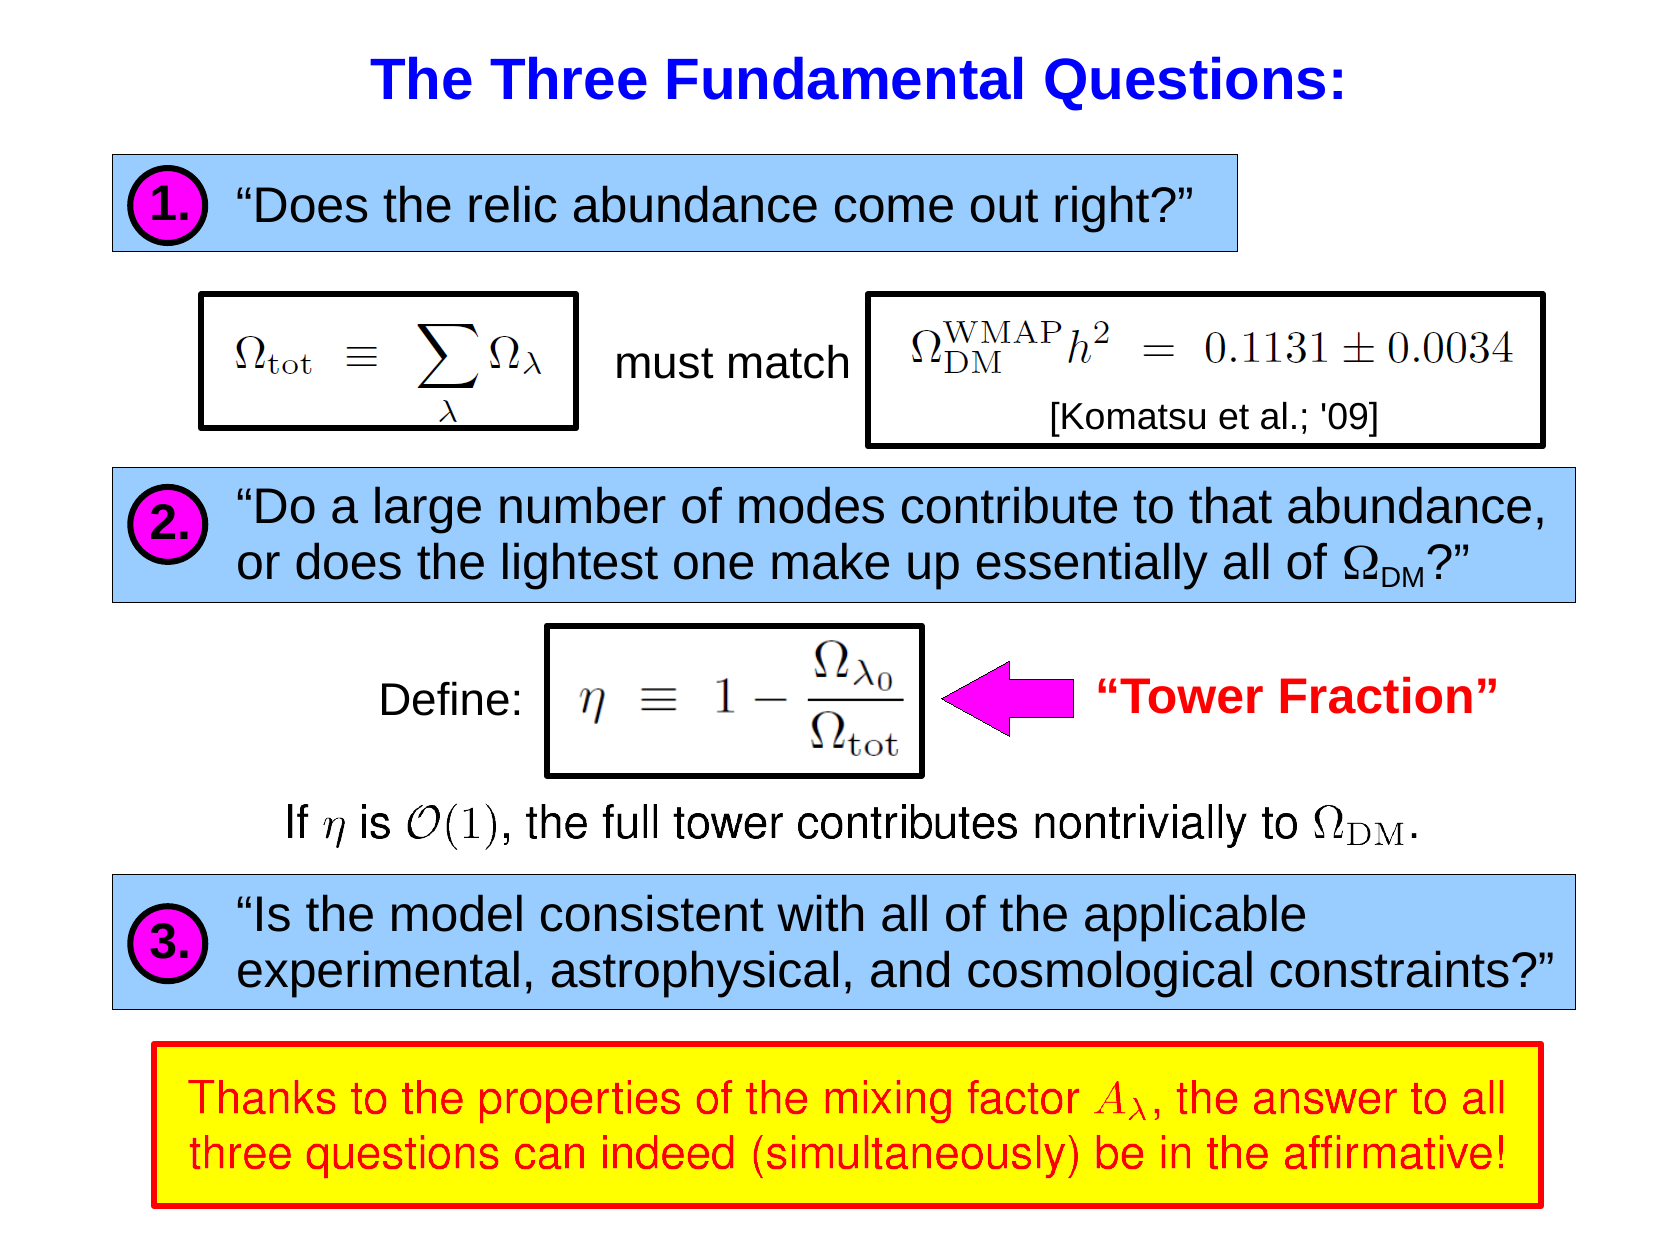

The Three Fundamental Questions:
1.
“Does the relic abundance come out right?”
must match
[Komatsu et al.; '09]
“Do a large number of modes contribute to that abundance, or does the lightest one make up essentially all of WDM?”
2.
“Tower Fraction”
Define:
“Is the model consistent with all of the applicable experimental, astrophysical, and cosmological constraints?”
3.